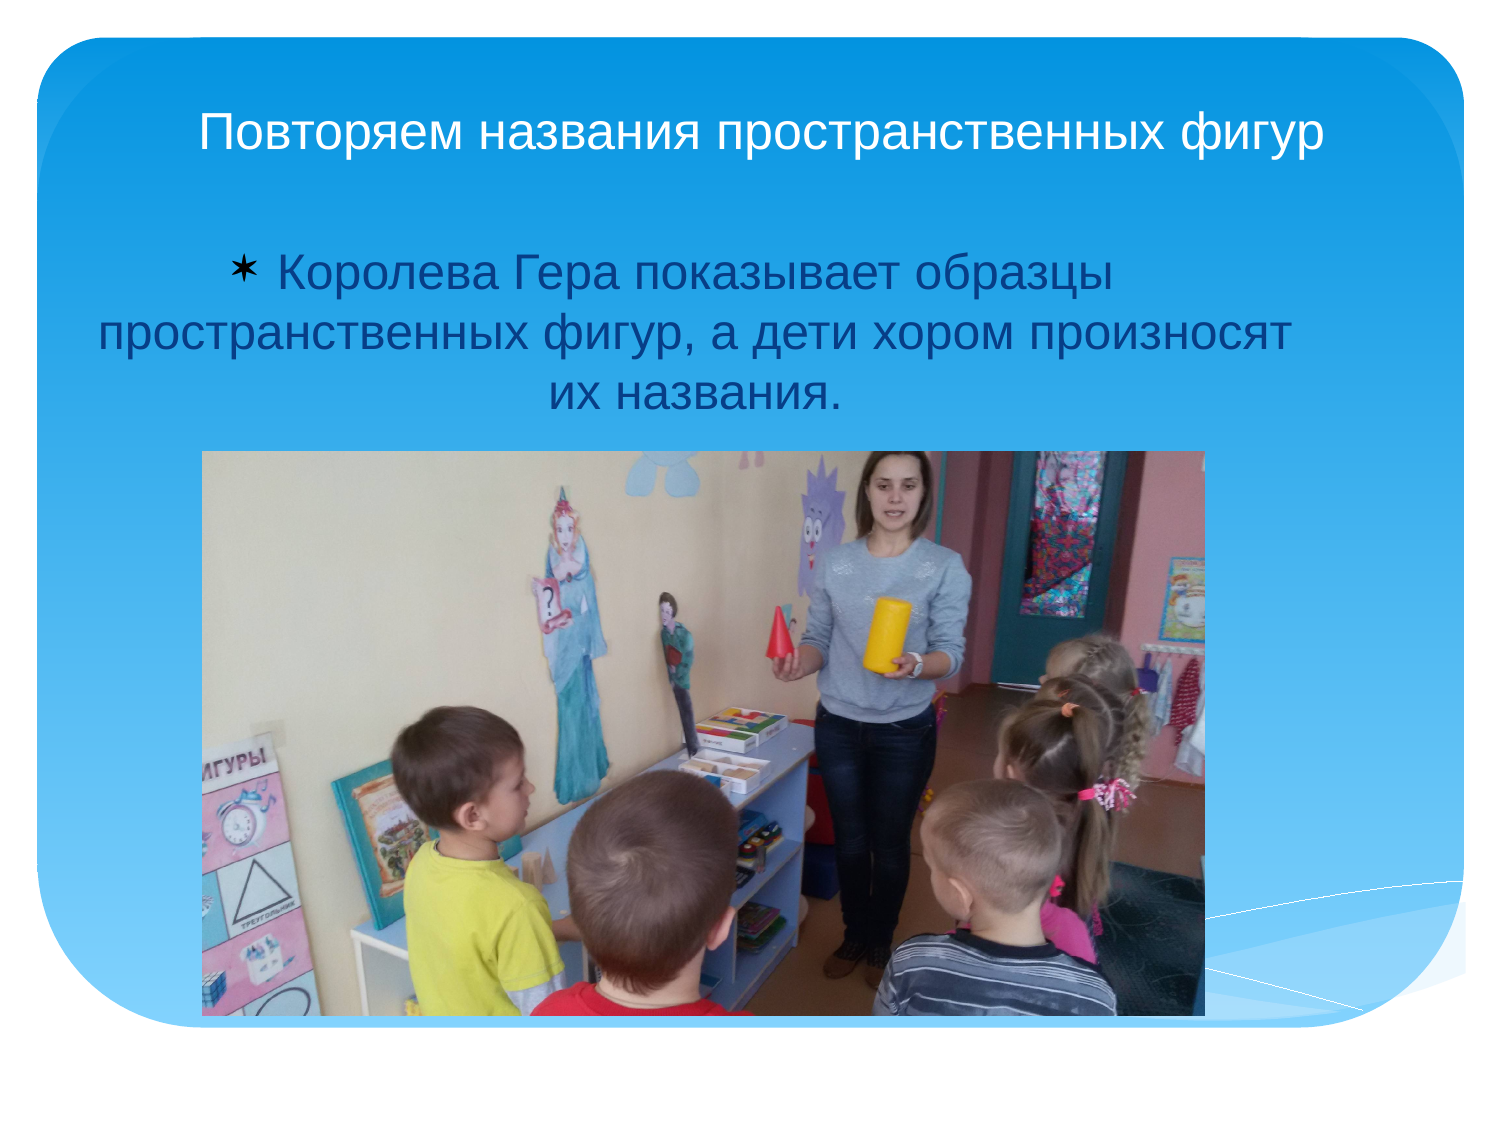

Повторяем названия пространственных фигур
# Королева Гера показывает образцы пространственных фигур, а дети хором произносят их названия.